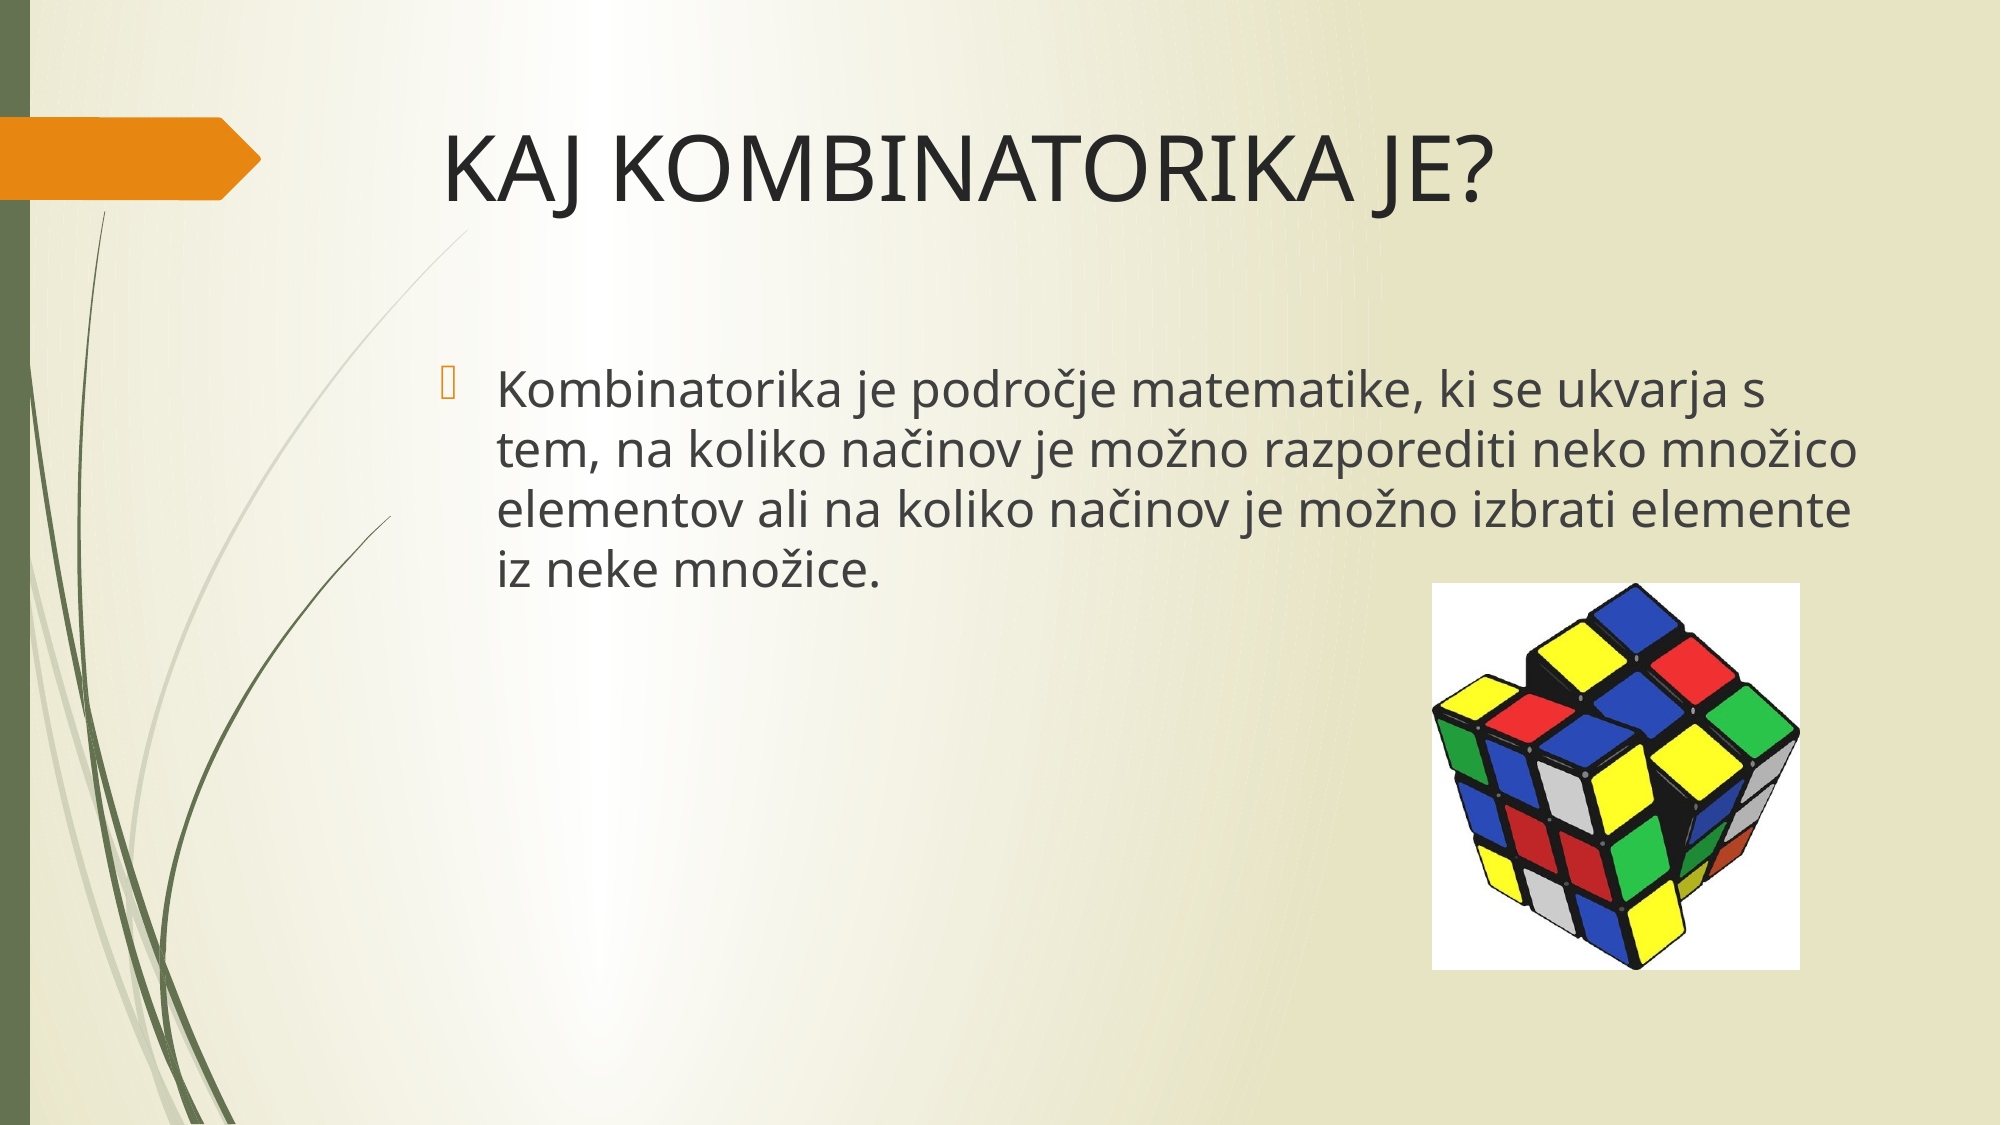

# KAJ KOMBINATORIKA JE?
Kombinatorika je področje matematike, ki se ukvarja s tem, na koliko načinov je možno razporediti neko množico elementov ali na koliko načinov je možno izbrati elemente iz neke množice.